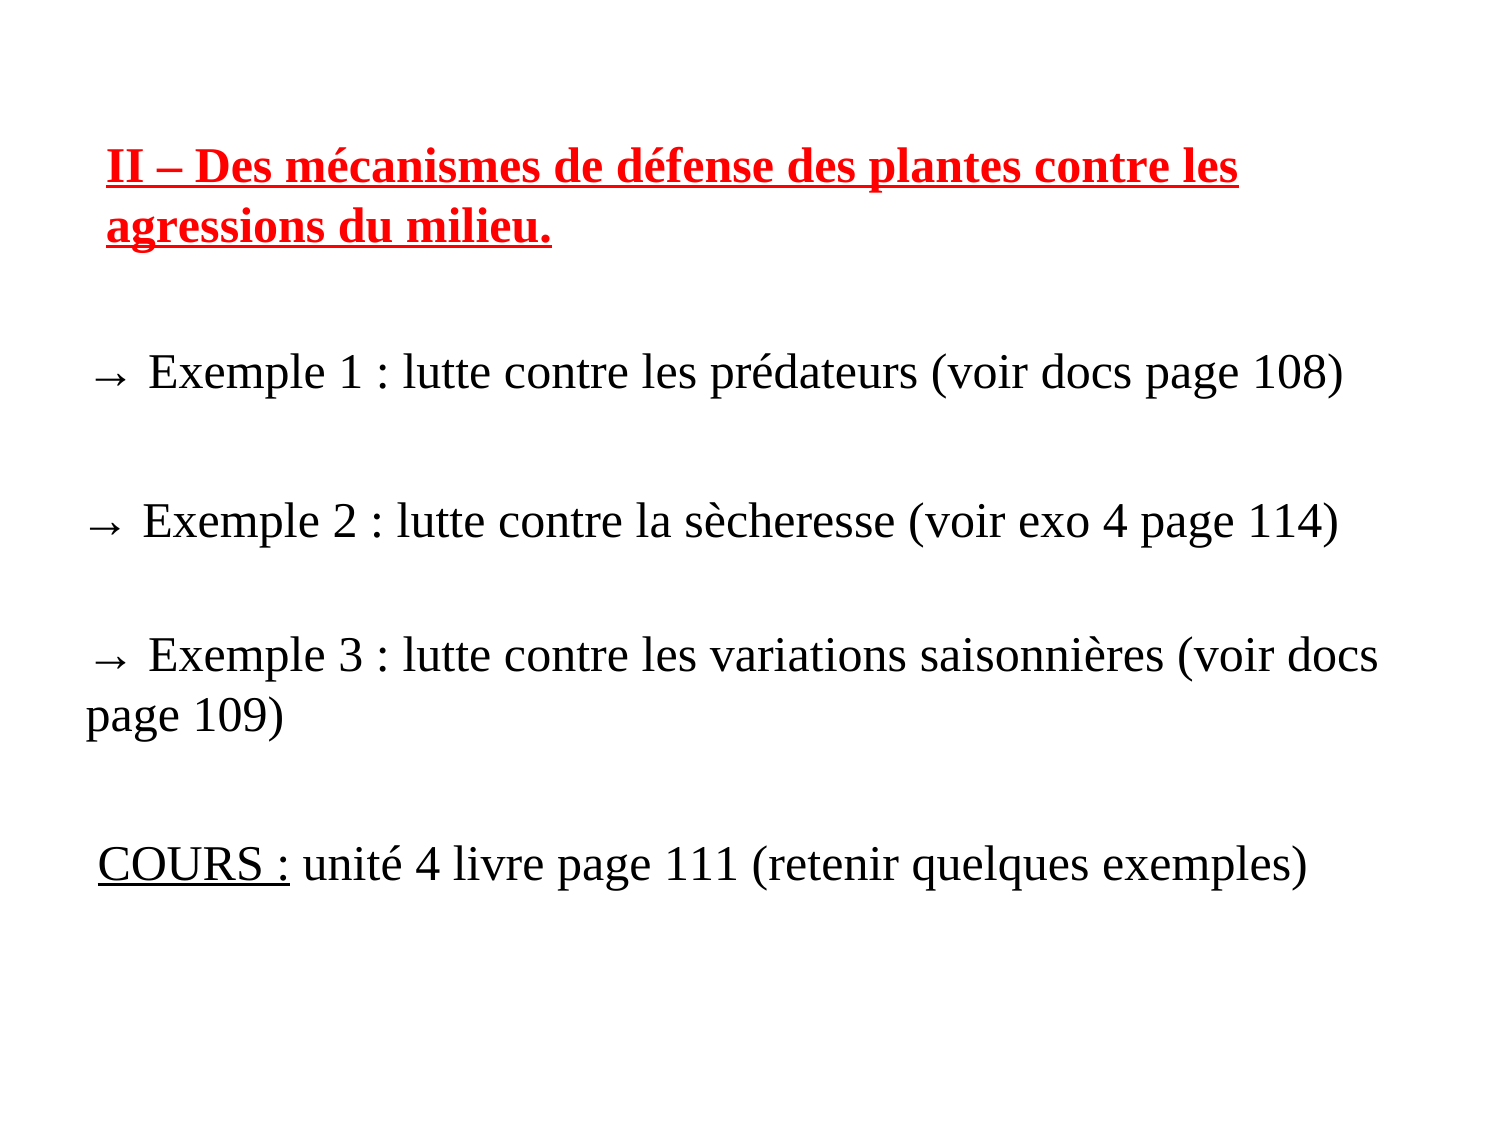

II – Des mécanismes de défense des plantes contre les agressions du milieu.
→ Exemple 1 : lutte contre les prédateurs (voir docs page 108)
→ Exemple 2 : lutte contre la sècheresse (voir exo 4 page 114)
→ Exemple 3 : lutte contre les variations saisonnières (voir docs page 109)
COURS : unité 4 livre page 111 (retenir quelques exemples)